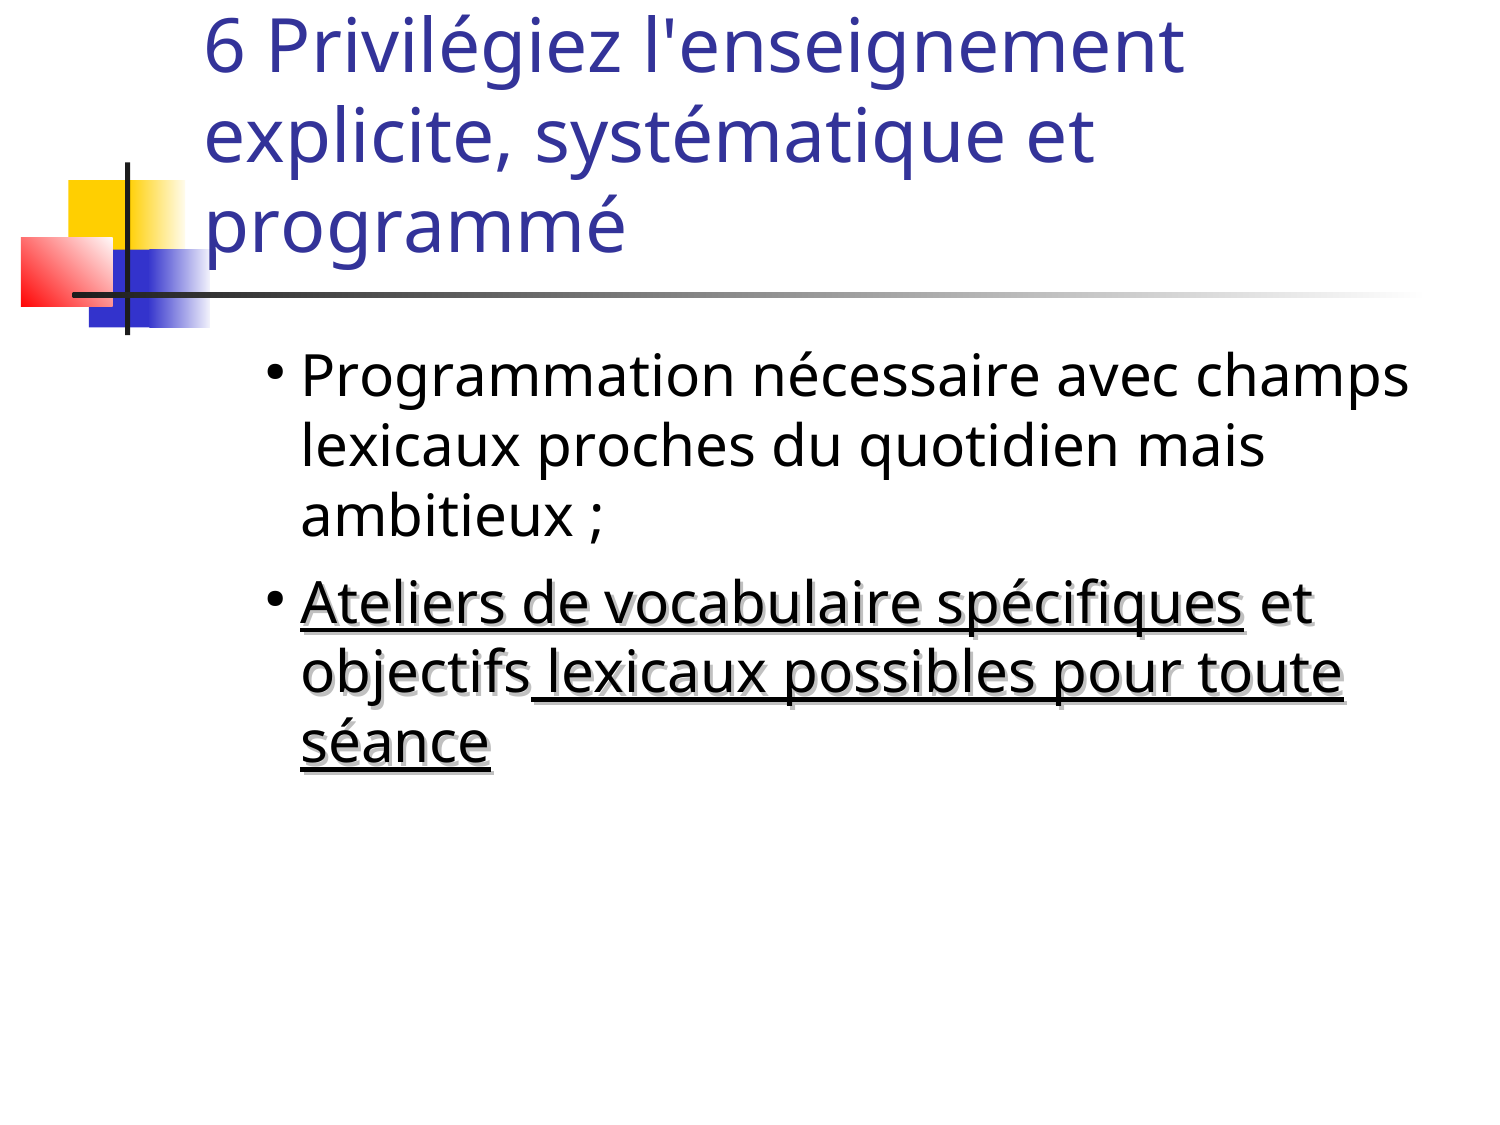

# 6 Privilégiez l'enseignement explicite, systématique et programmé
Programmation nécessaire avec champs lexicaux proches du quotidien mais ambitieux ;
Ateliers de vocabulaire spécifiques et objectifs lexicaux possibles pour toute séance